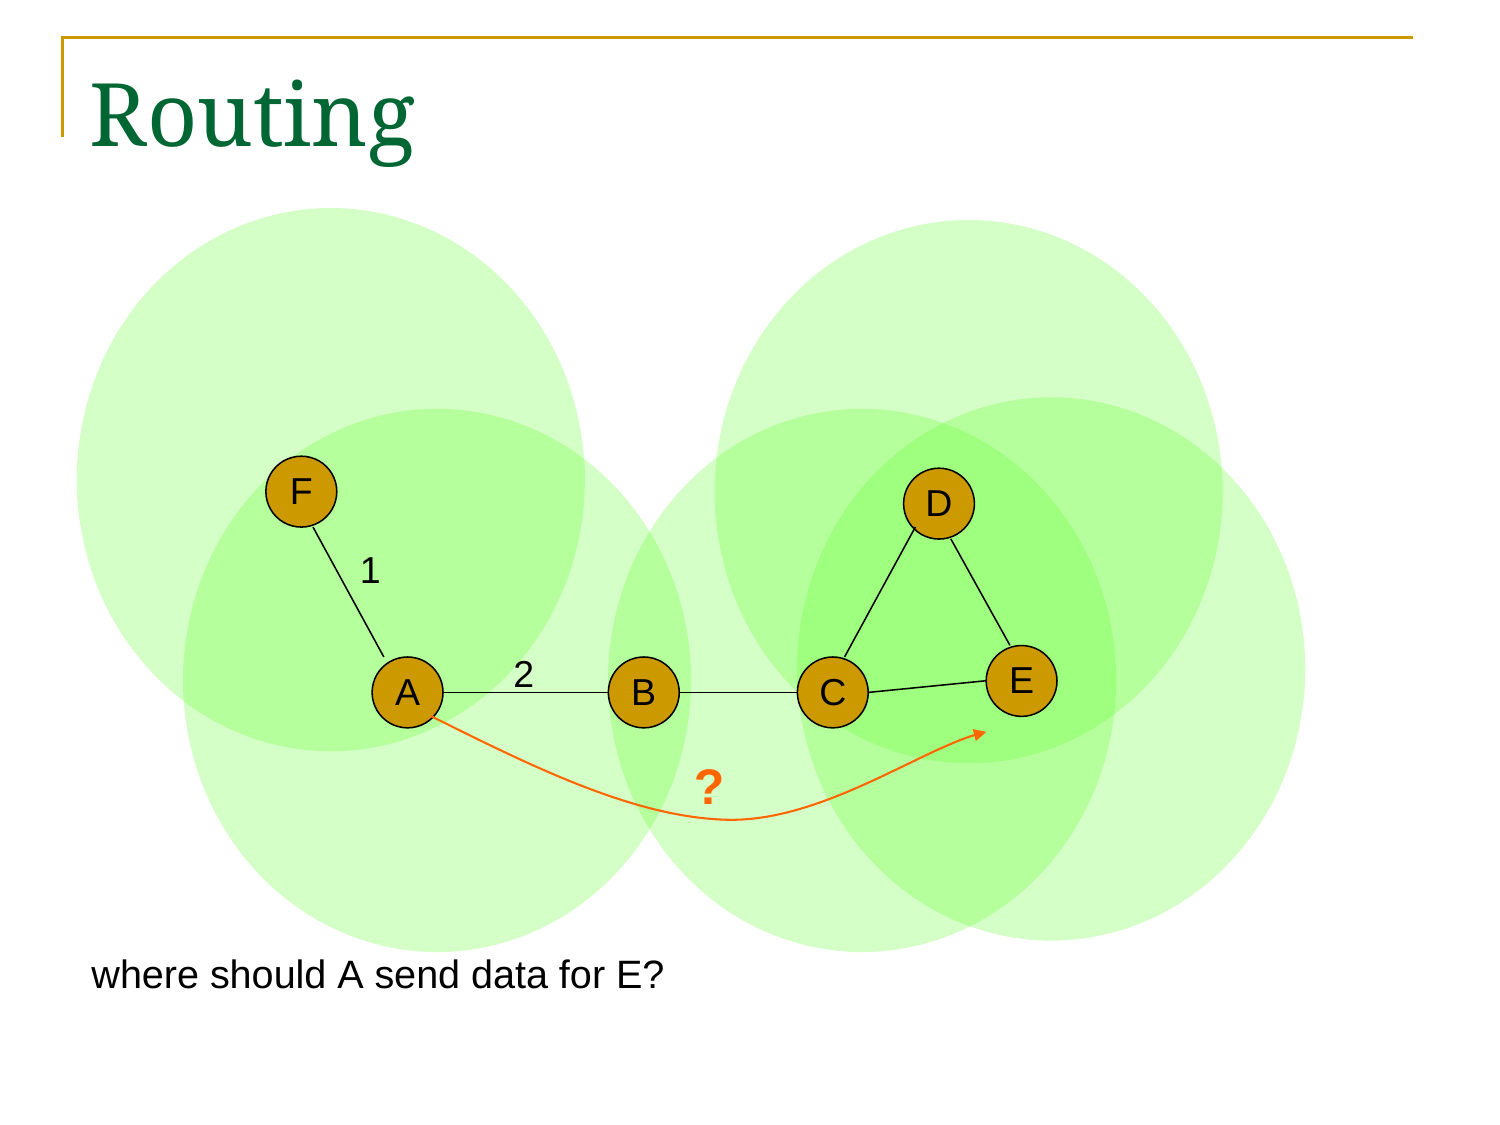

# Routing
F
D
1
2
E
A
B
C
?
where should A send data for E?